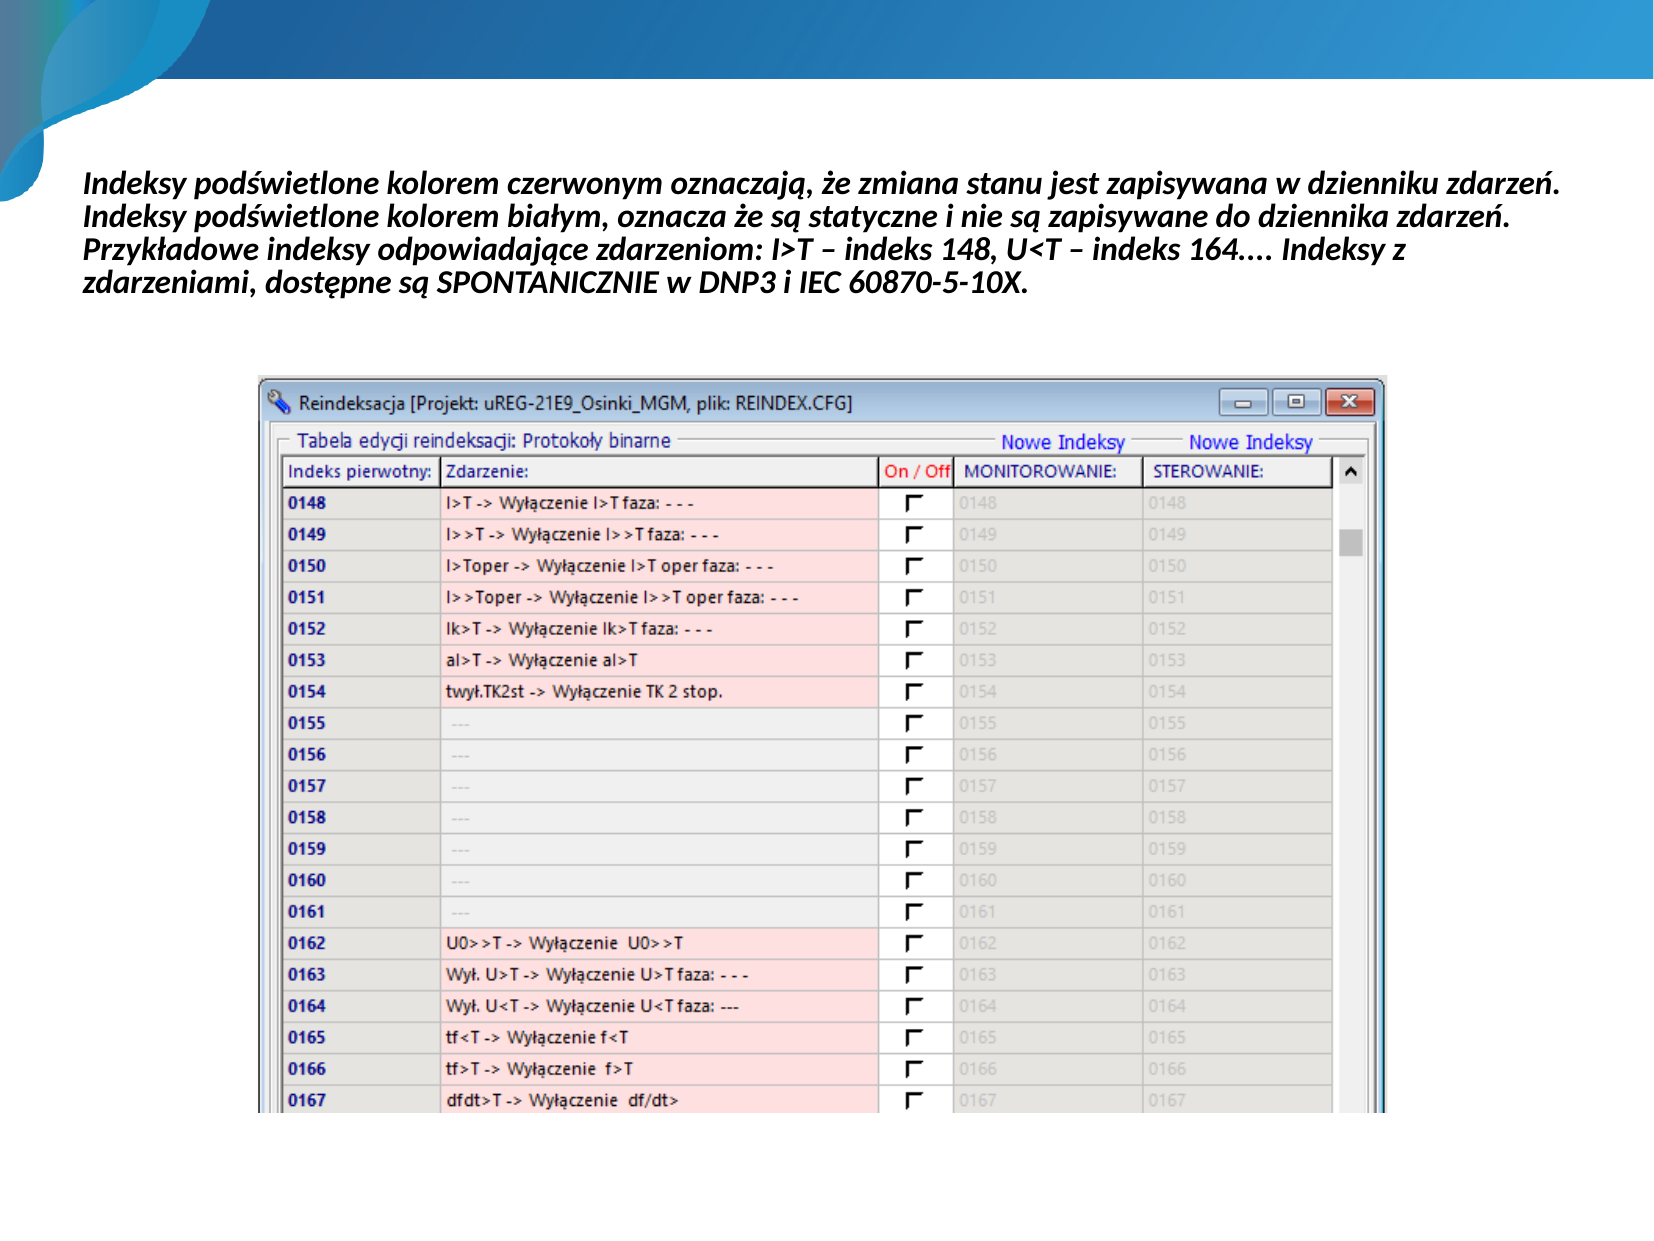

# Indeksy podświetlone kolorem czerwonym oznaczają, że zmiana stanu jest zapisywana w dzienniku zdarzeń. Indeksy podświetlone kolorem białym, oznacza że są statyczne i nie są zapisywane do dziennika zdarzeń. Przykładowe indeksy odpowiadające zdarzeniom: I>T – indeks 148, U<T – indeks 164.... Indeksy z zdarzeniami, dostępne są SPONTANICZNIE w DNP3 i IEC 60870-5-10X.